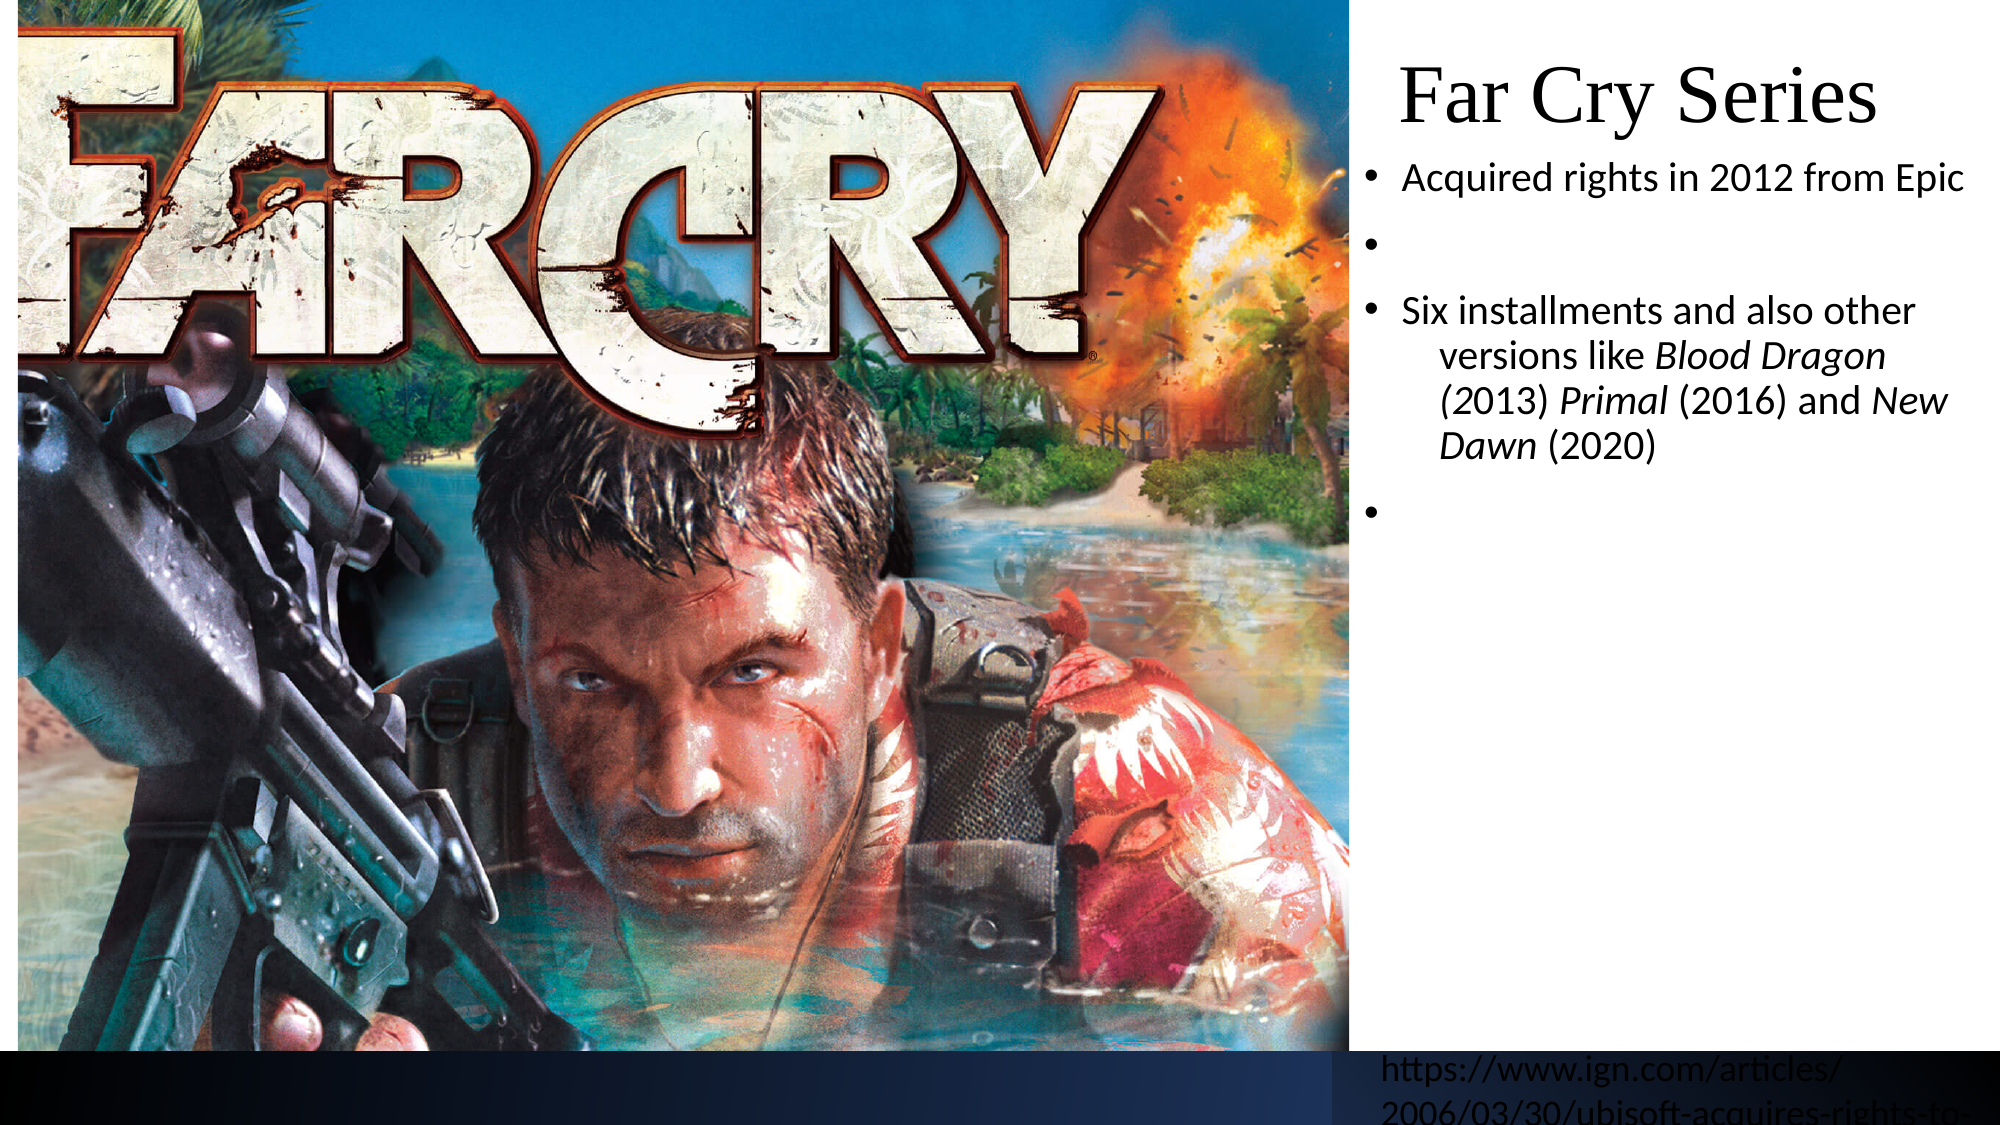

# Far Cry Series
Acquired rights in 2012 from Epic
Six installments and also other versions like Blood Dragon (2013) Primal (2016) and New Dawn (2020)
https://www.ign.com/articles/2006/03/30/ubisoft-acquires-rights-to-far-cry